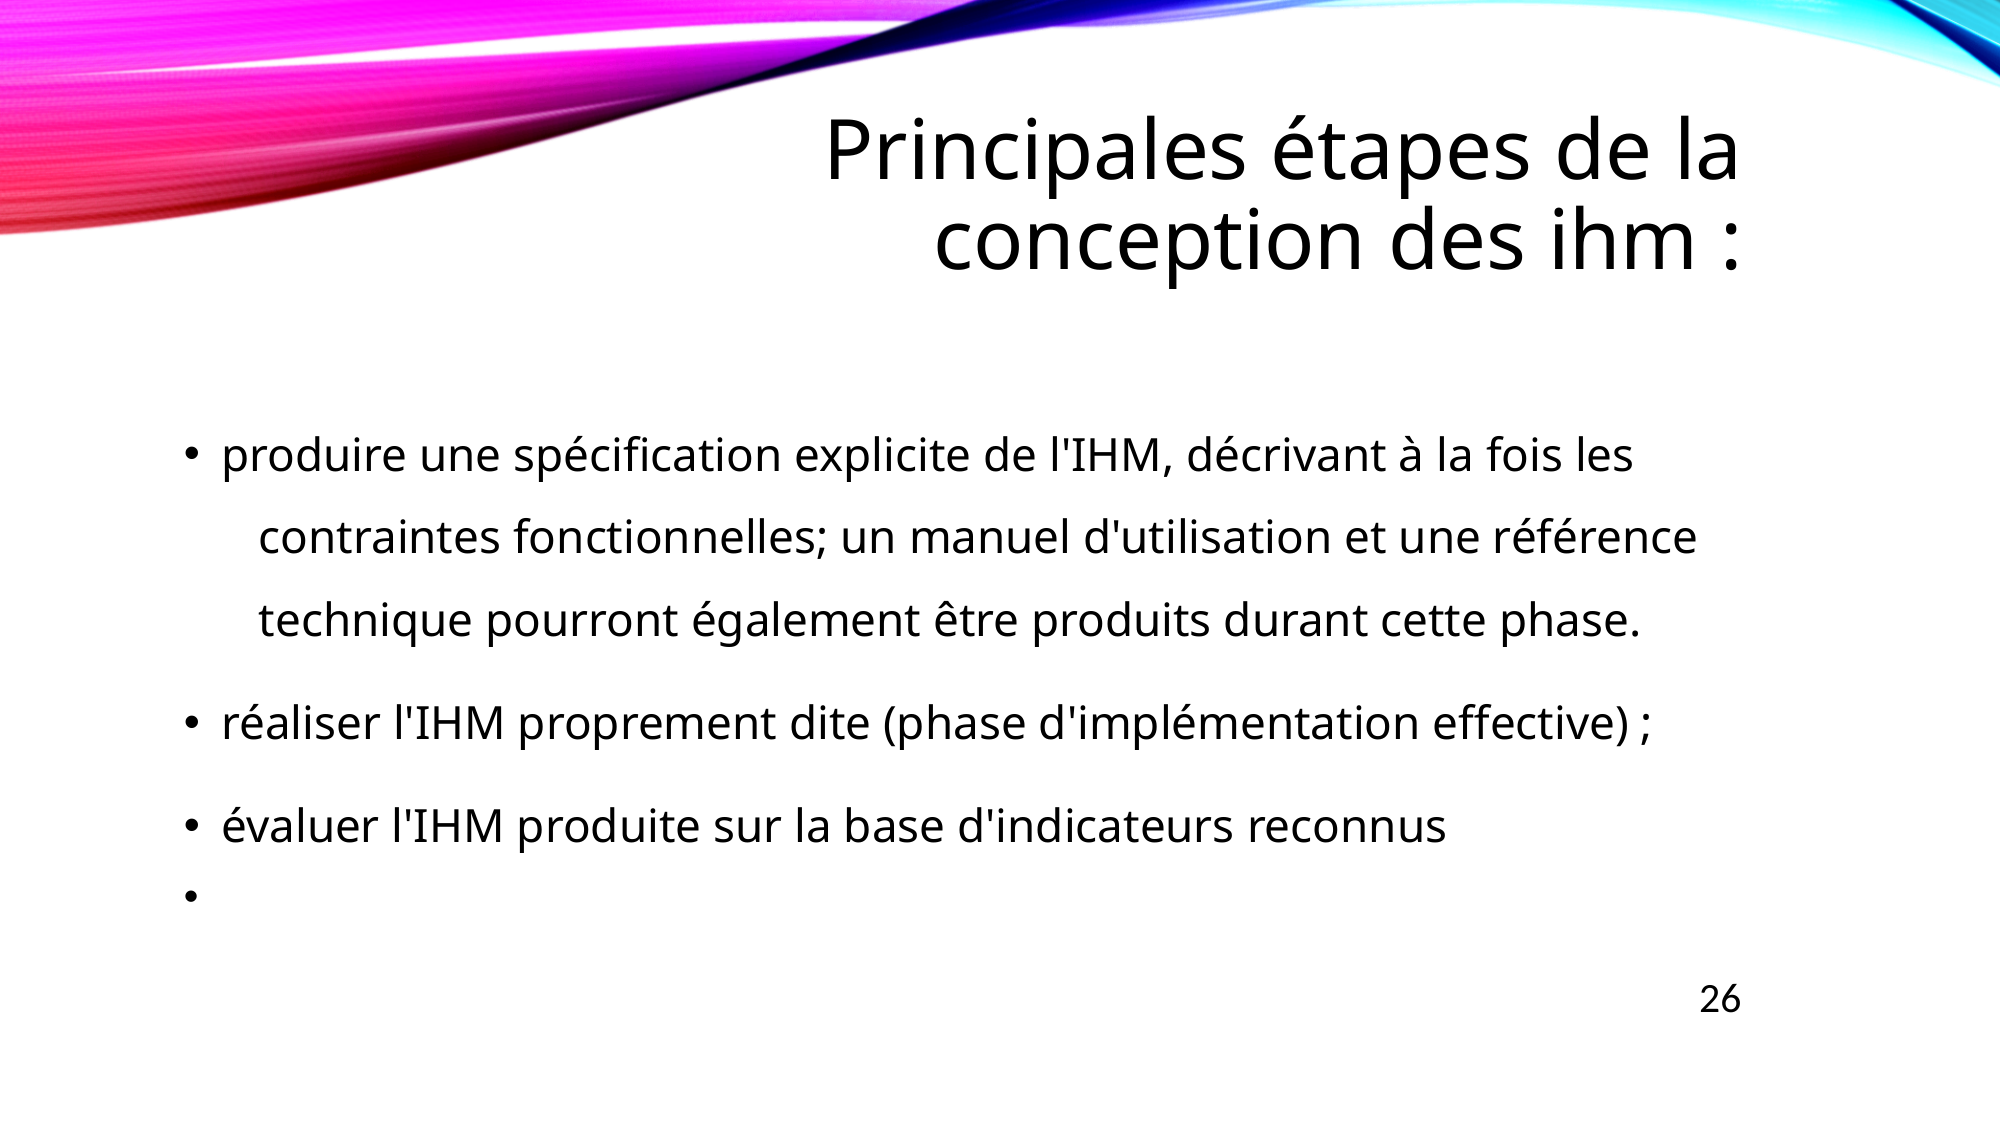

# Principales étapes de la conception des ihm :
produire une spécification explicite de l'IHM, décrivant à la fois les contraintes fonctionnelles; un manuel d'utilisation et une référence technique pourront également être produits durant cette phase.
réaliser l'IHM proprement dite (phase d'implémentation effective) ;
évaluer l'IHM produite sur la base d'indicateurs reconnus